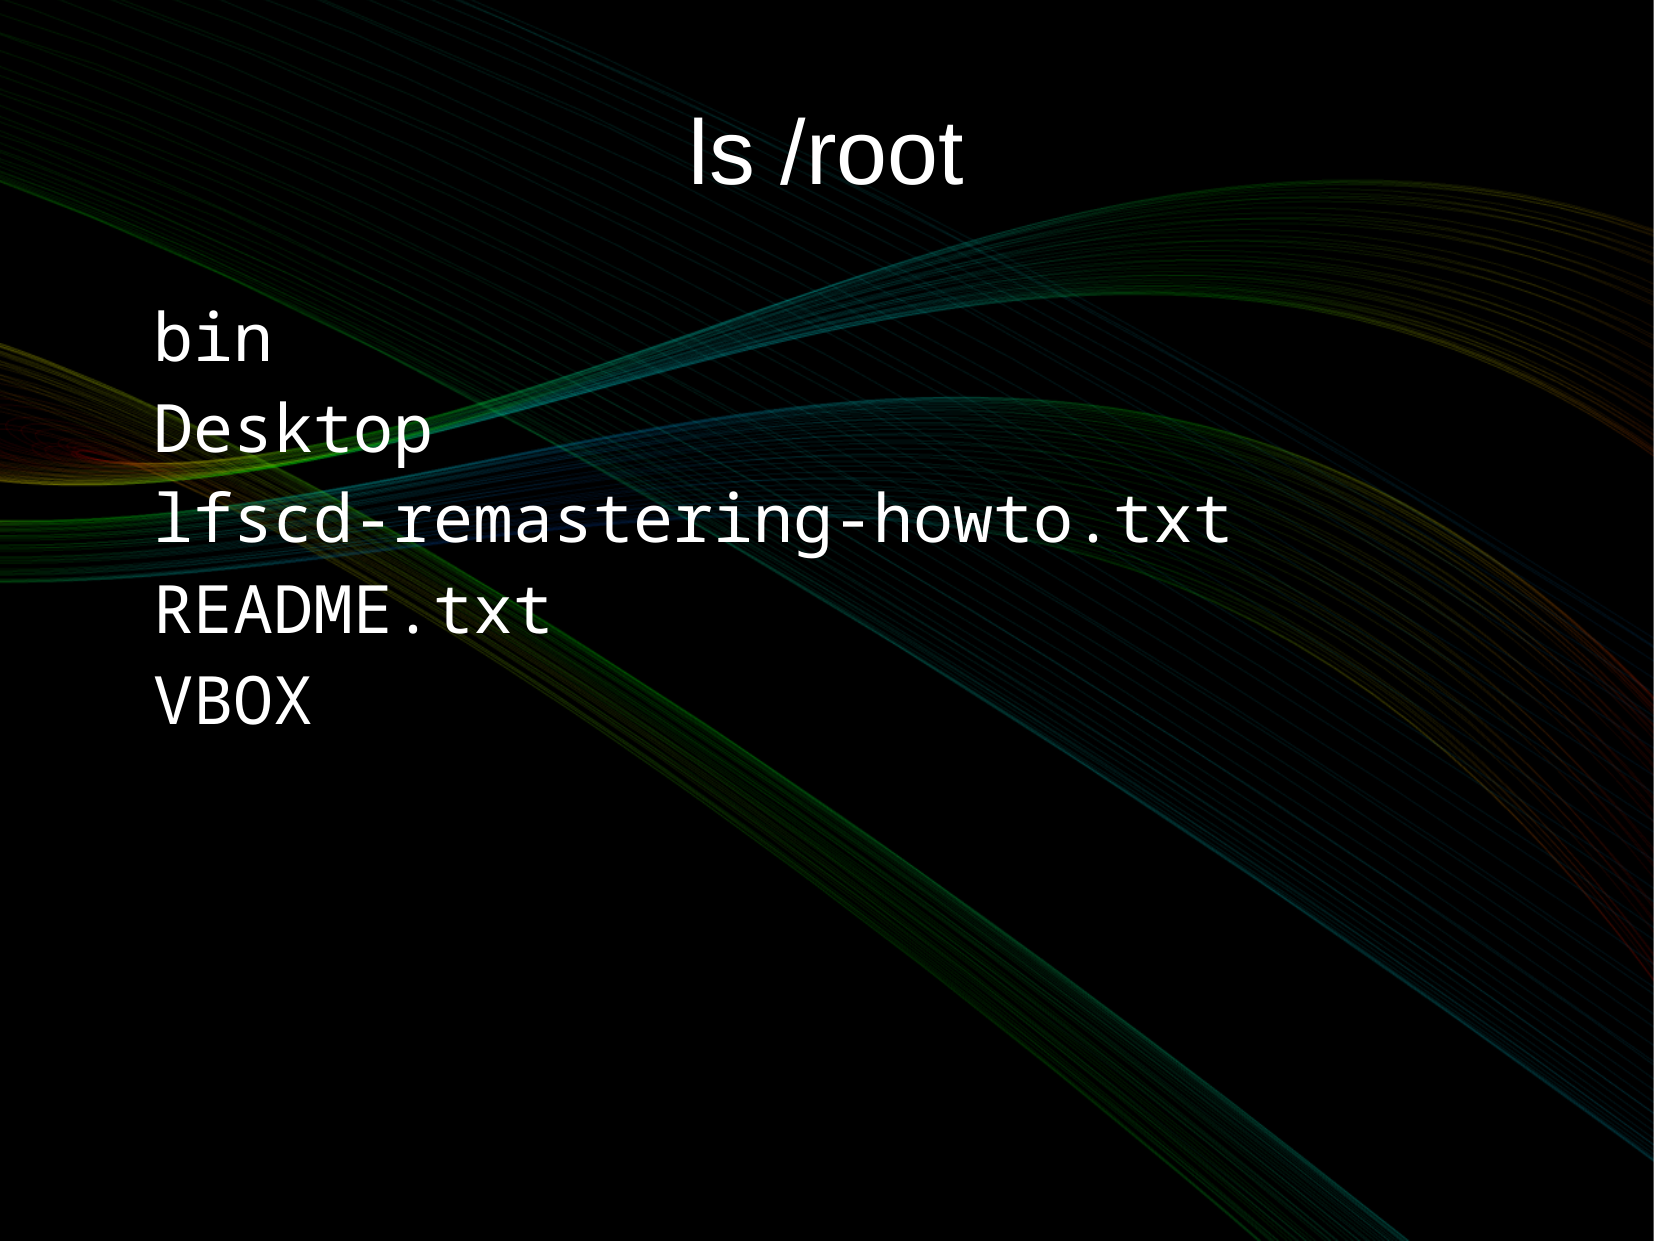

# ls /root
bin
Desktop
lfscd-remastering-howto.txt
README.txt
VBOX